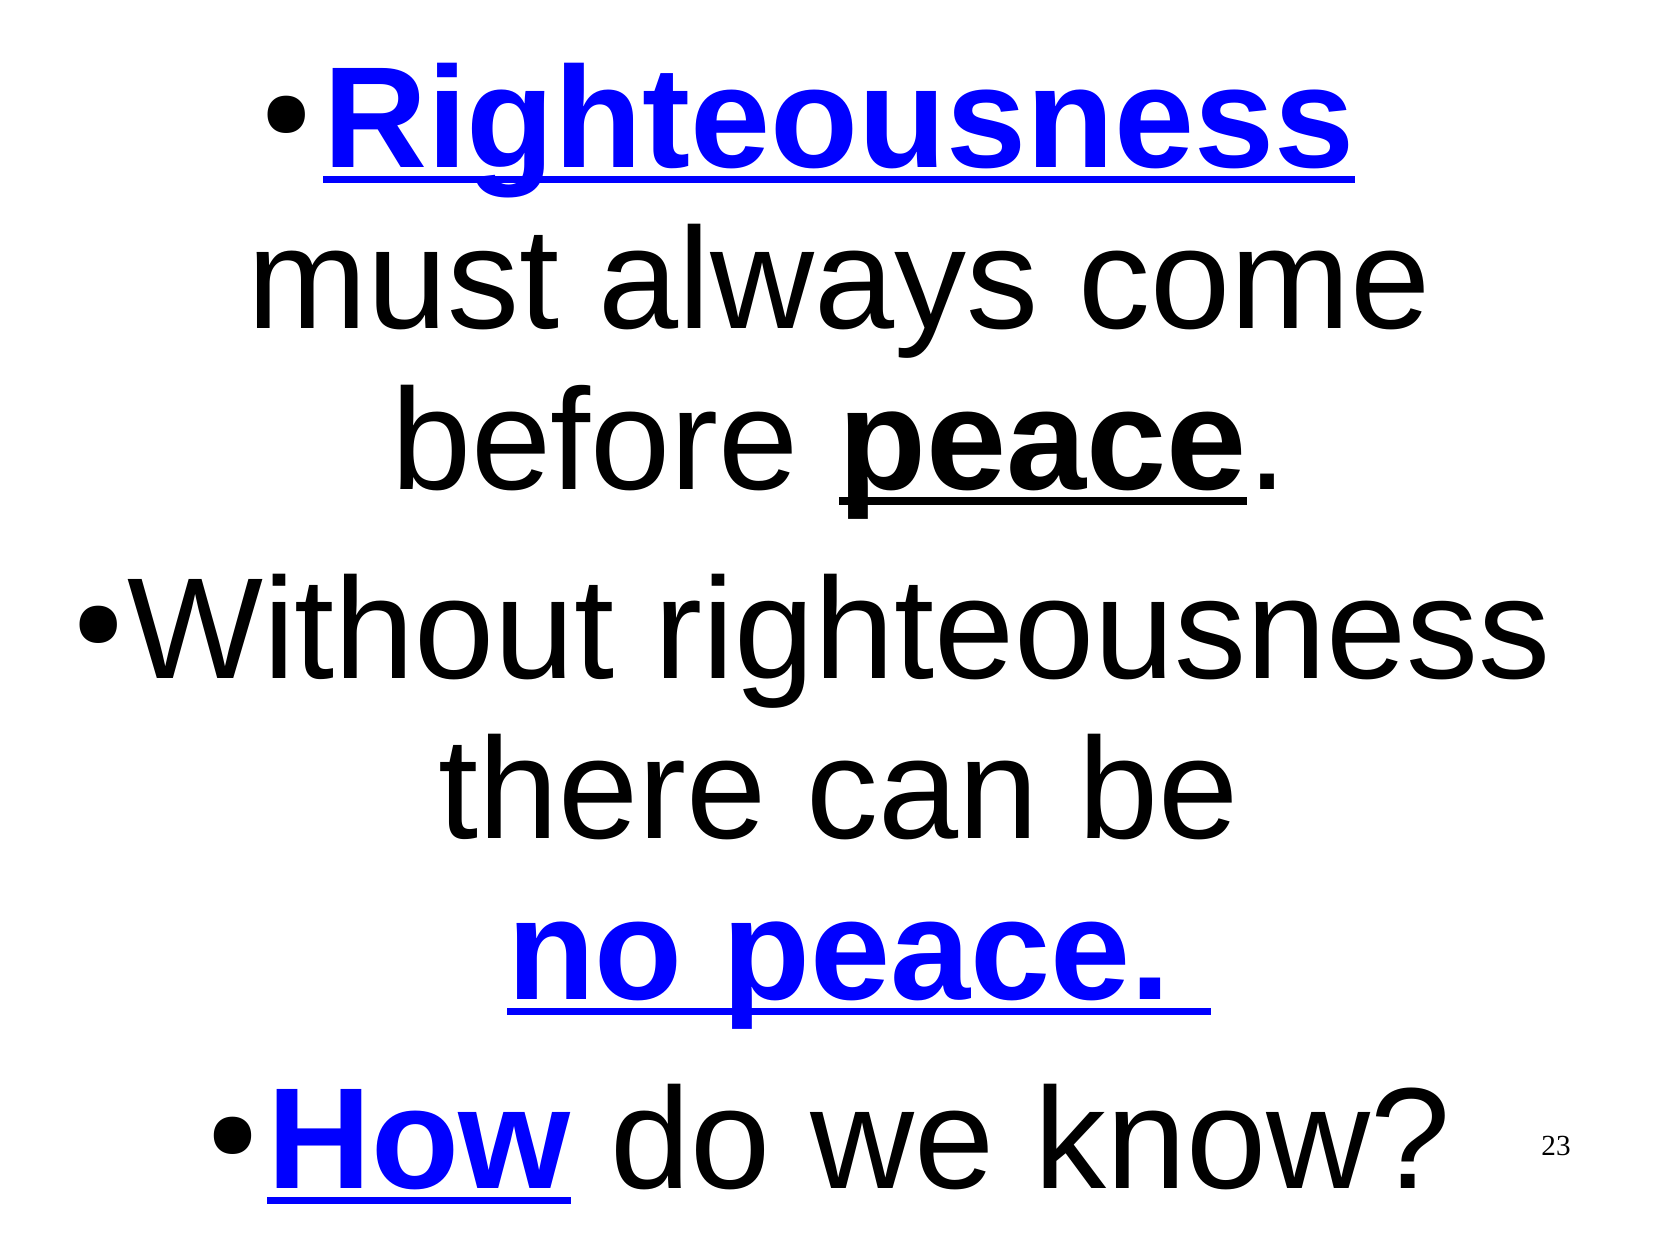

# Righteousness must always come before peace.
Without righteousness
there can be
no peace.
How do we know?
23